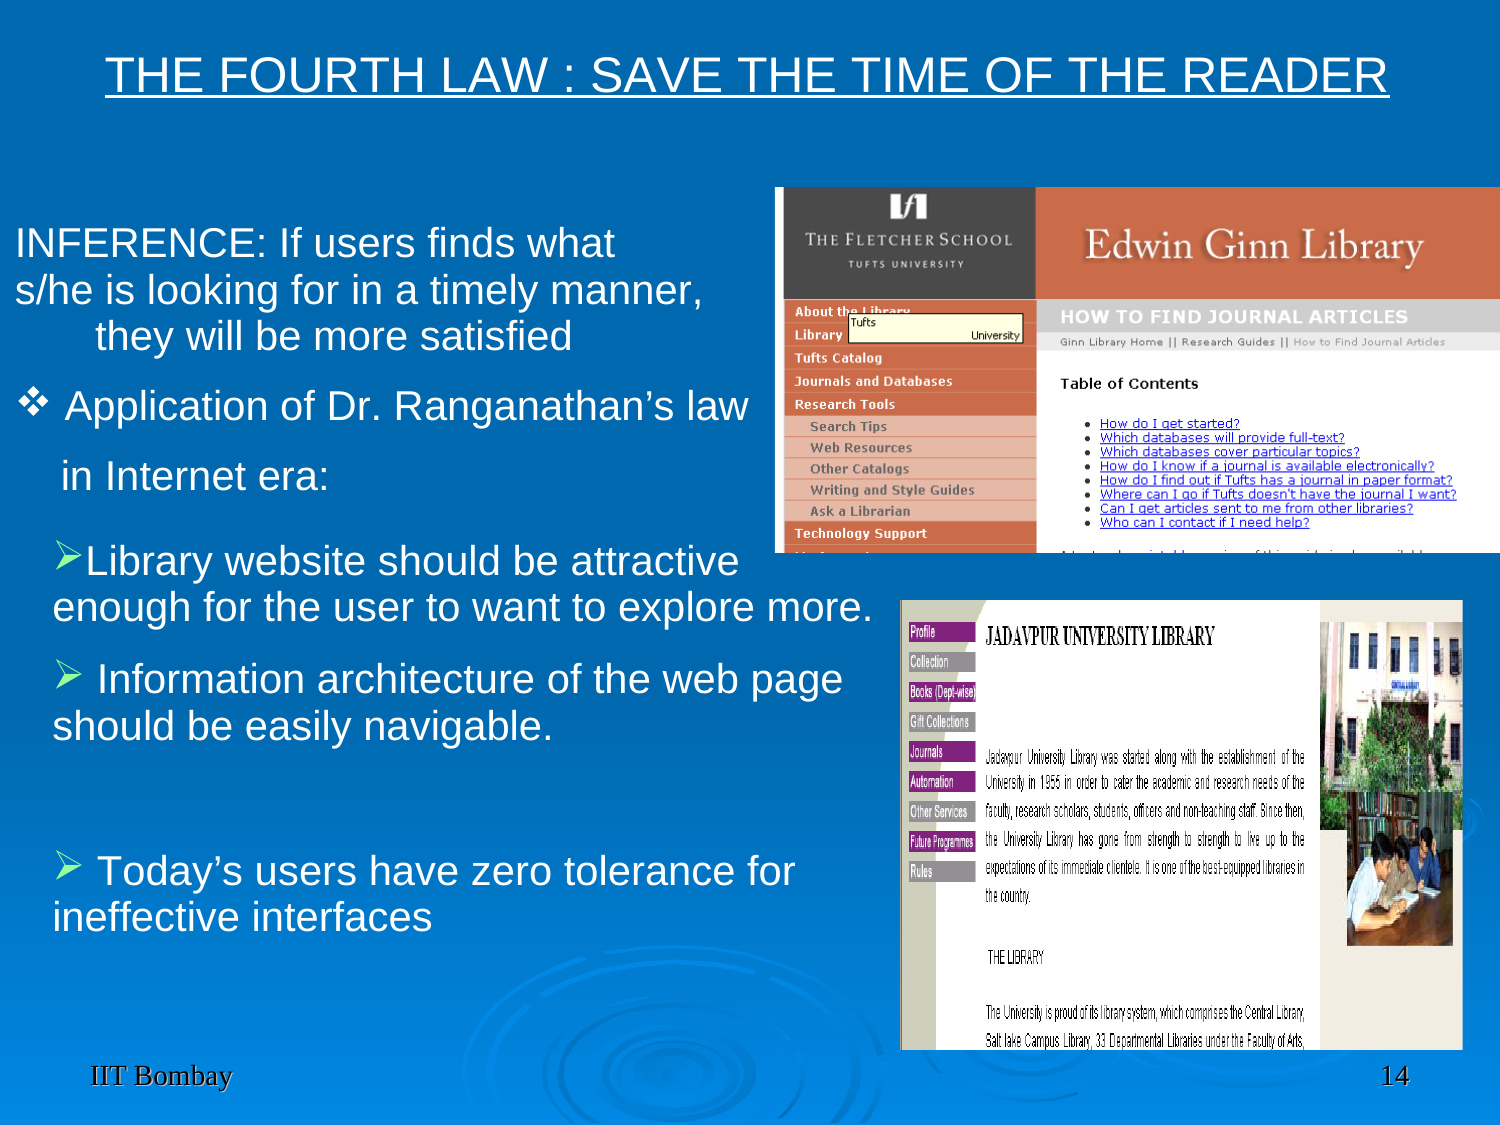

THE FOURTH LAW : SAVE THE TIME OF THE READER
INFERENCE: If users finds what s/he is looking for in a timely manner, they will be more satisfied
 Application of Dr. Ranganathan’s law
 in Internet era:
Library website should be attractive enough for the user to want to explore more.
 Information architecture of the web page should be easily navigable.
 Today’s users have zero tolerance for ineffective interfaces
IIT Bombay
14